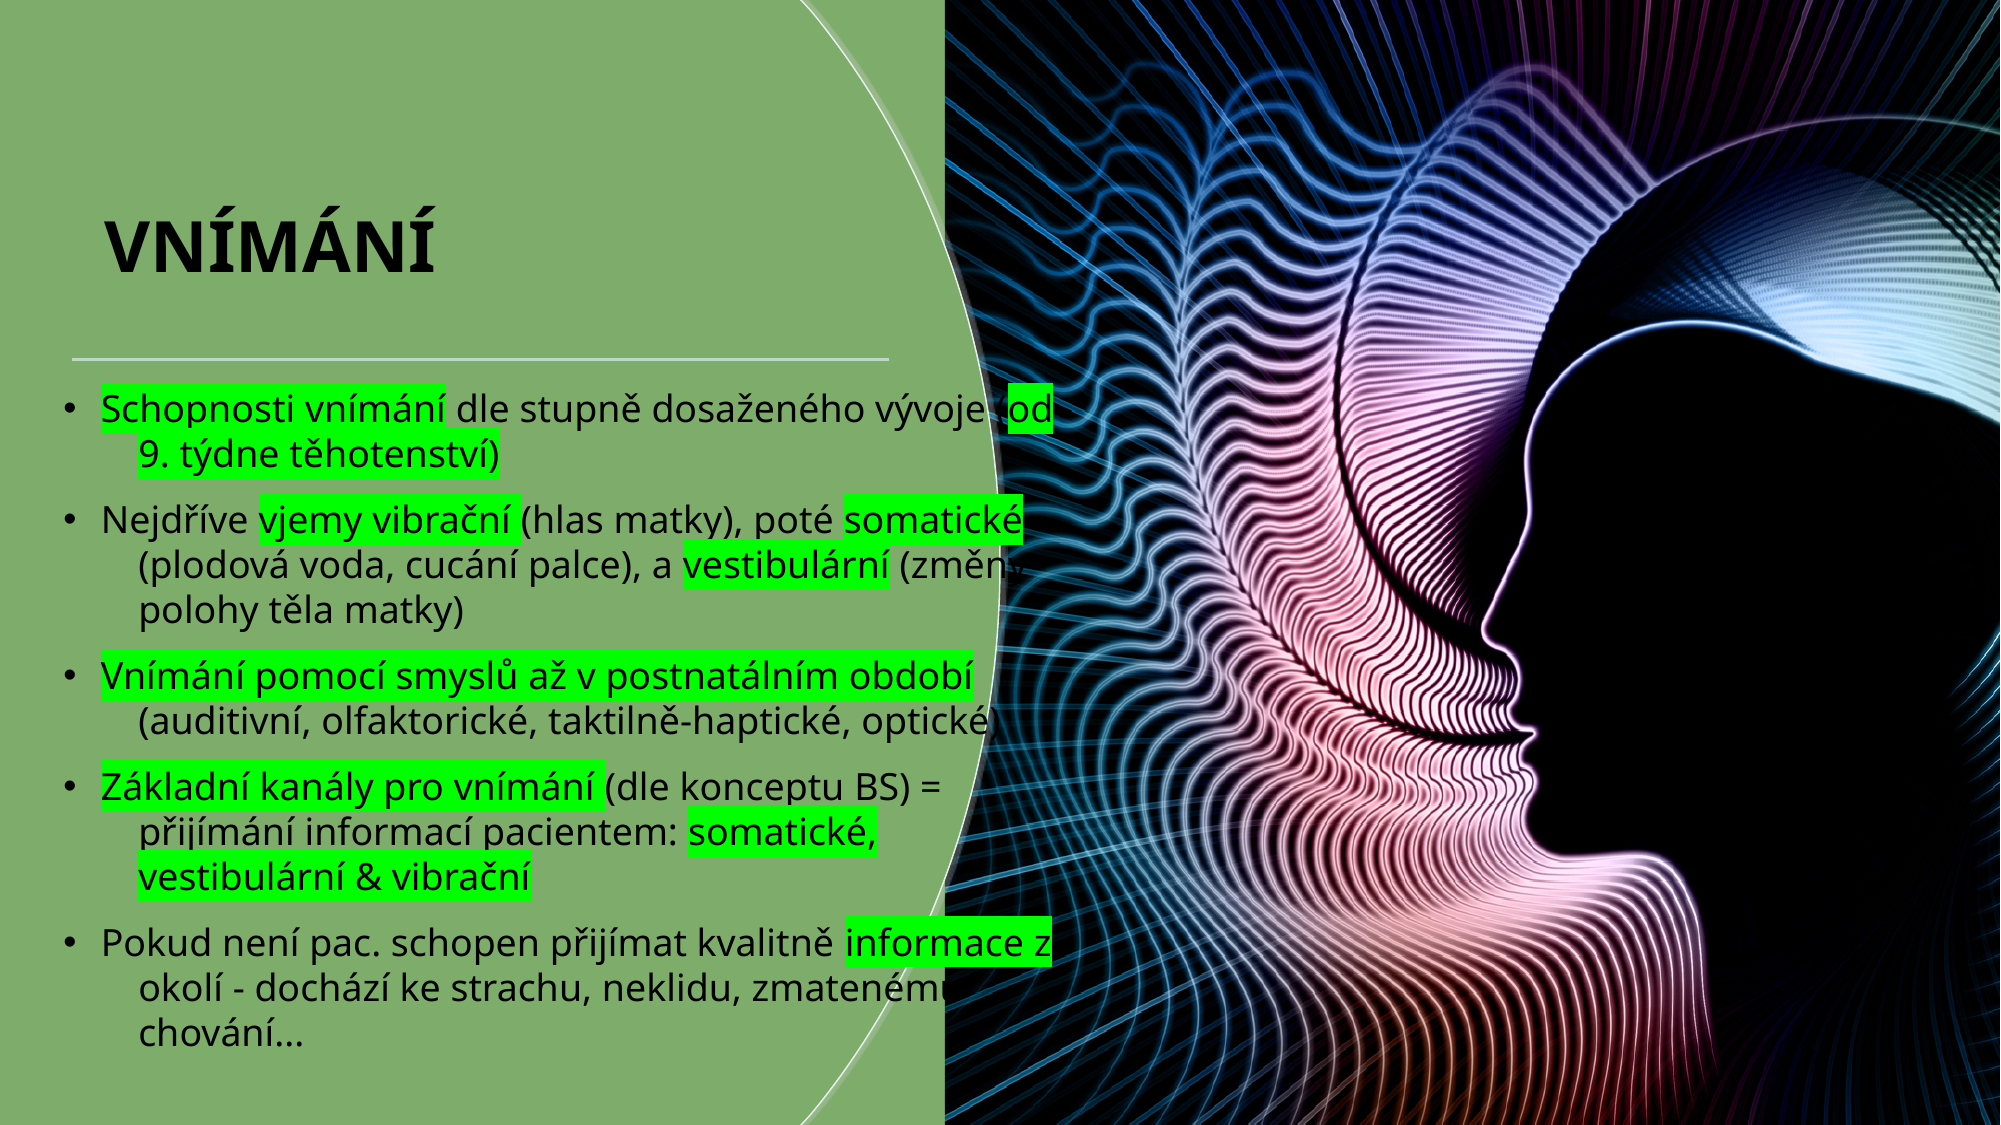

# VNÍMÁNÍ
Schopnosti vnímání dle stupně dosaženého vývoje (od 9. týdne těhotenství)
Nejdříve vjemy vibrační (hlas matky), poté somatické (plodová voda, cucání palce), a vestibulární (změny polohy těla matky)
Vnímání pomocí smyslů až v postnatálním období (auditivní, olfaktorické, taktilně-haptické, optické)
Základní kanály pro vnímání (dle konceptu BS) = přijímání informací pacientem: somatické, vestibulární & vibrační
Pokud není pac. schopen přijímat kvalitně informace z okolí - dochází ke strachu, neklidu, zmatenému chování...